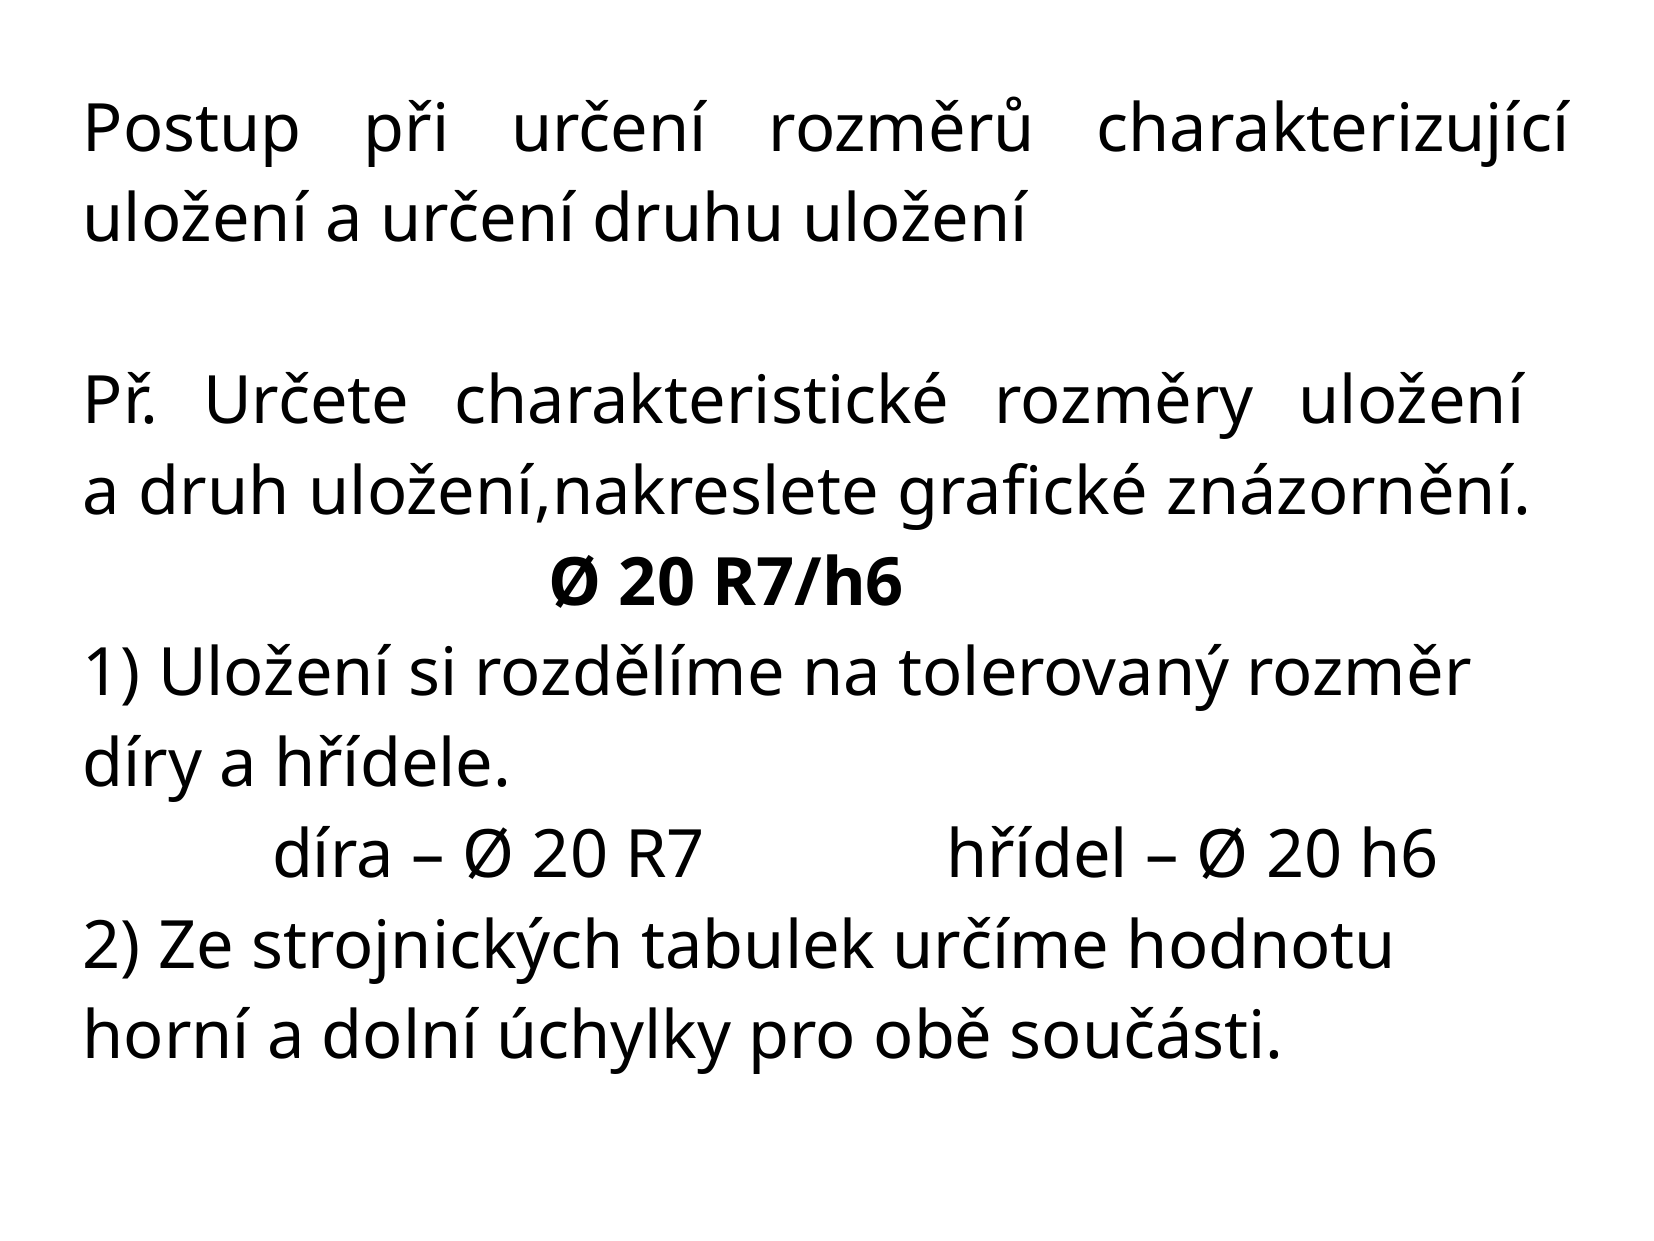

# Postup při určení rozměrů charakterizující uložení a určení druhu uložení
Př. Určete charakteristické rozměry uložení
a druh uložení,nakreslete grafické znázornění. Ø 20 R7/h6
 Uložení si rozdělíme na tolerovaný rozměr díry a hřídele.
díra – Ø 20 R7 hřídel – Ø 20 h6
 Ze strojnických tabulek určíme hodnotu horní a dolní úchylky pro obě součásti.